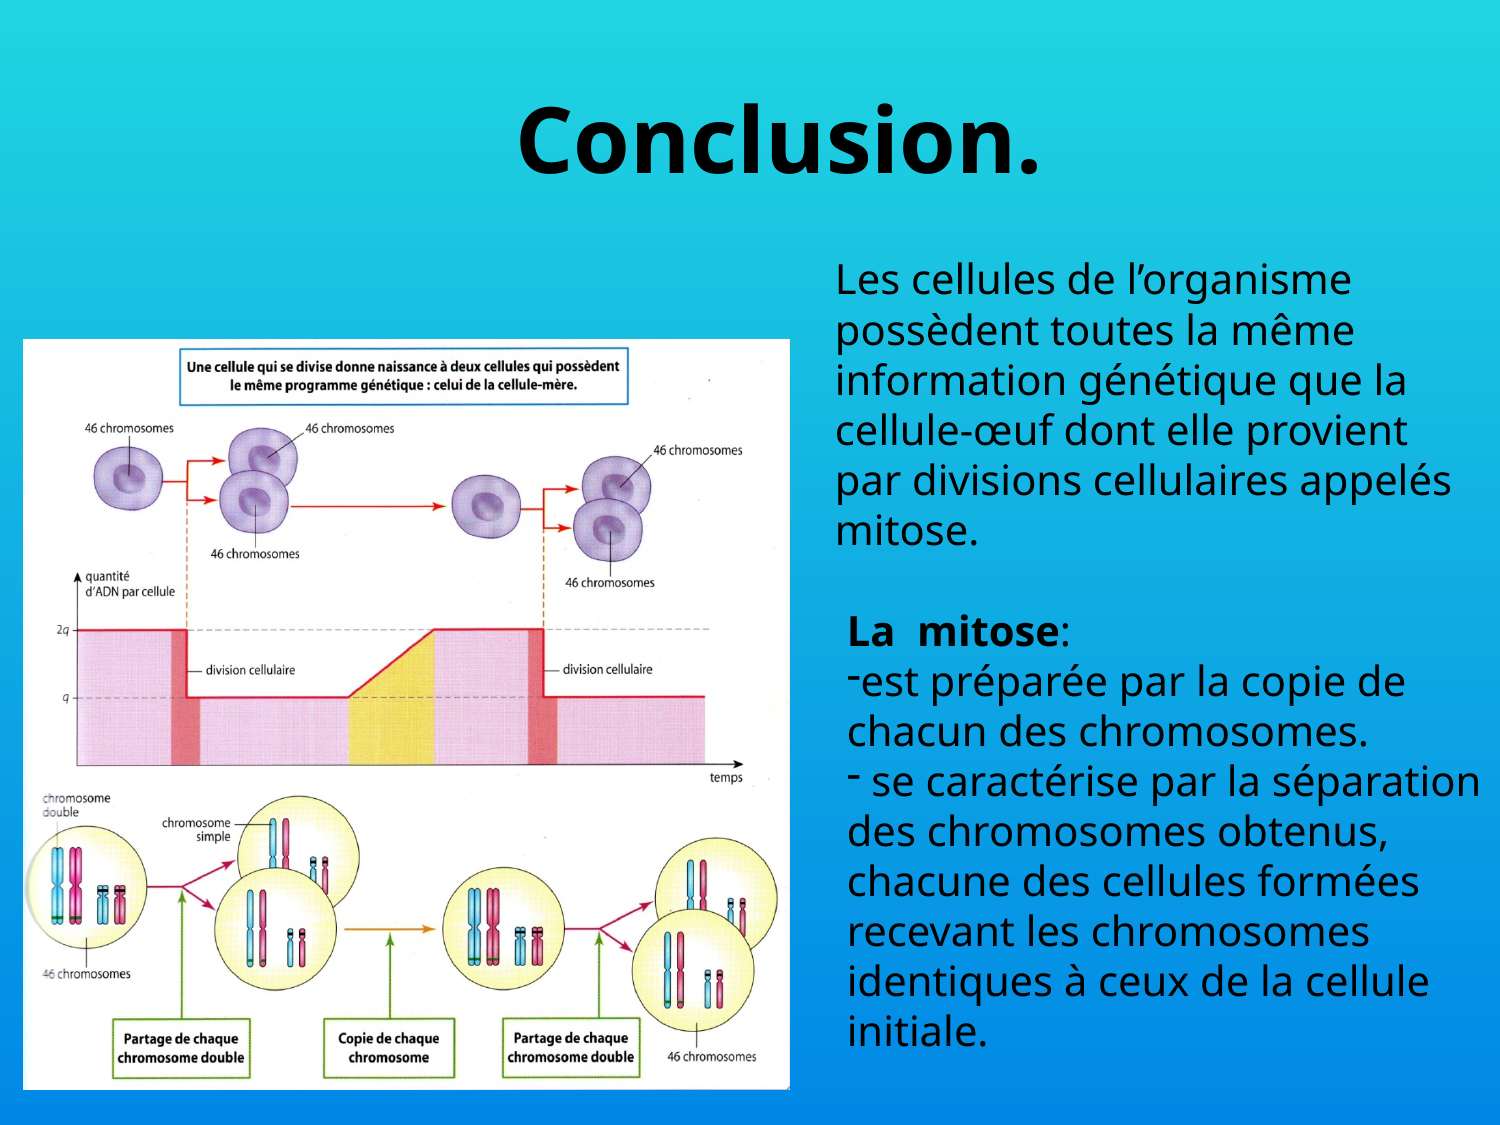

# Conclusion.
Les cellules de l’organisme possèdent toutes la même information génétique que la cellule-œuf dont elle provient par divisions cellulaires appelés mitose.
La mitose:
est préparée par la copie de chacun des chromosomes.
 se caractérise par la séparation des chromosomes obtenus, chacune des cellules formées recevant les chromosomes identiques à ceux de la cellule initiale.